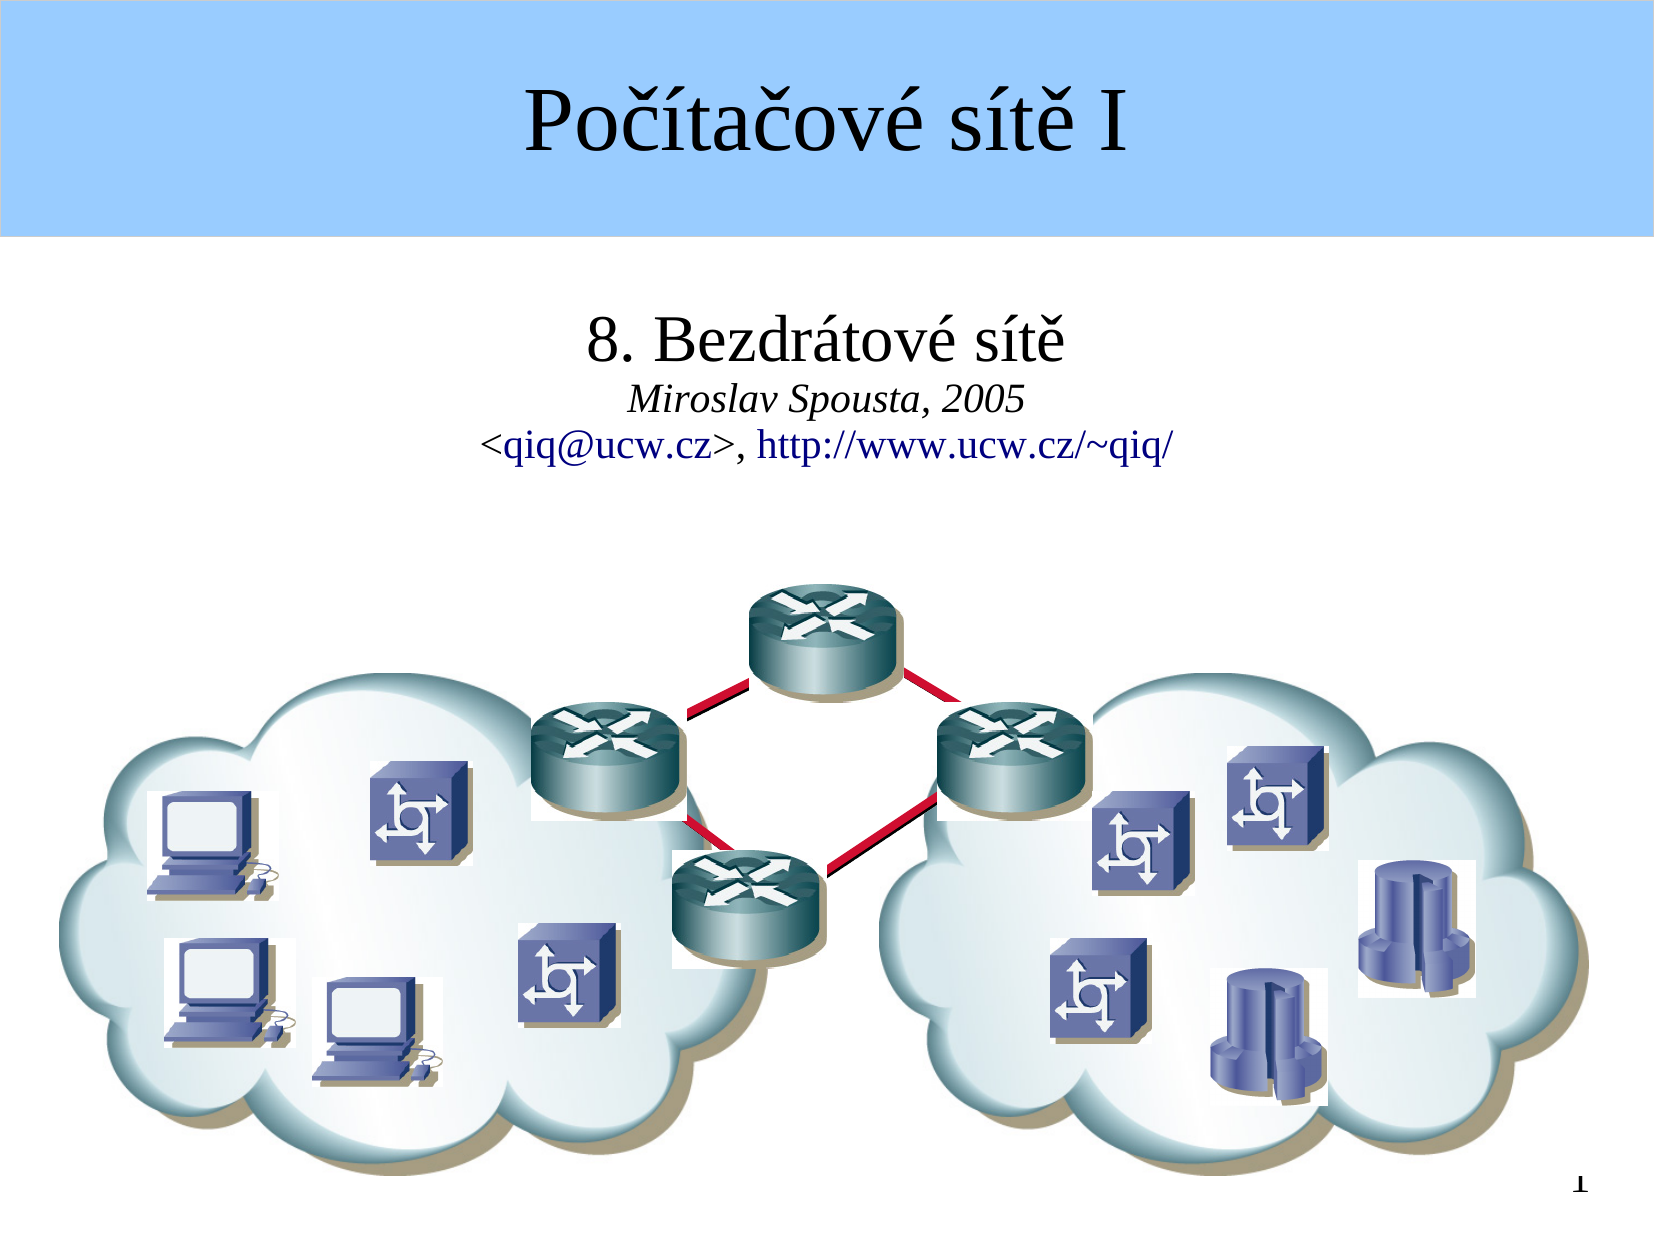

# Počítačové sítě I
8. Bezdrátové sítě
Miroslav Spousta, 2005
<qiq@ucw.cz>, http://www.ucw.cz/~qiq/